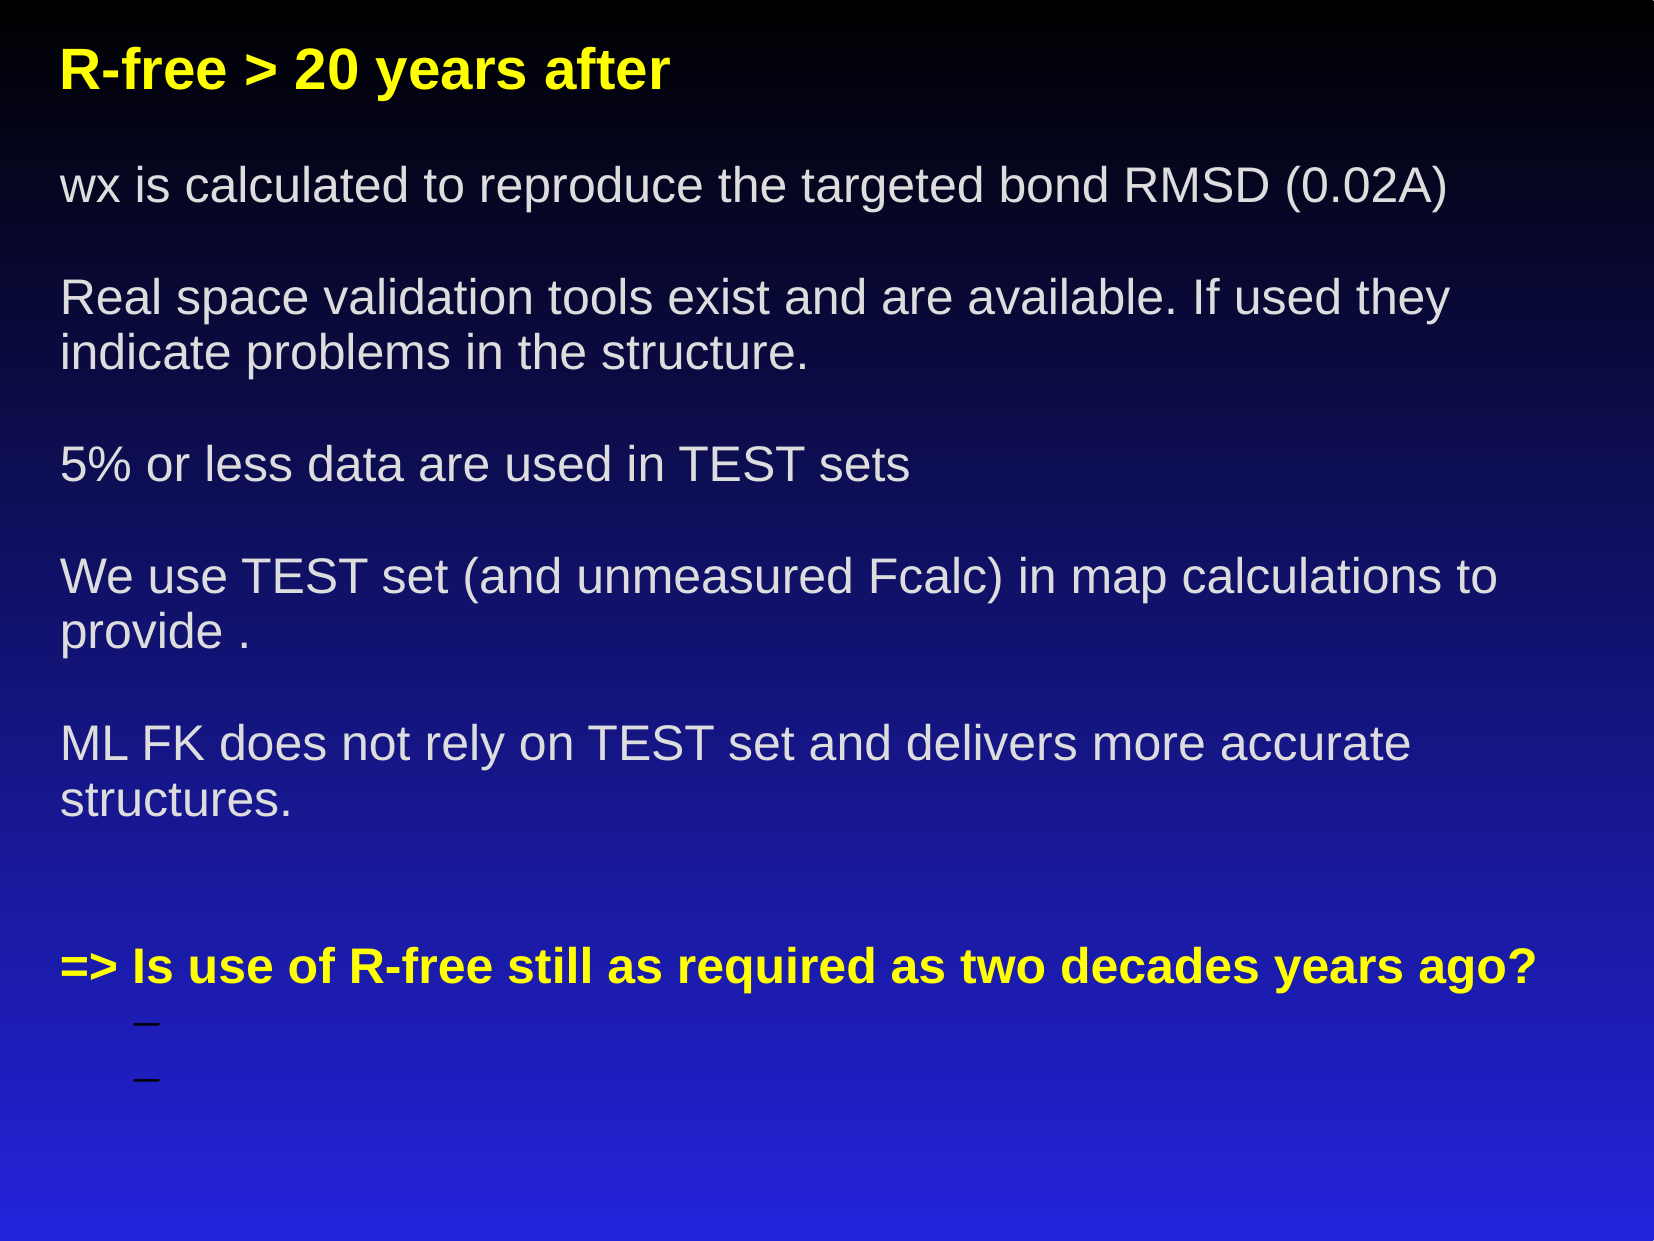

R-free > 20 years after
wx is calculated to reproduce the targeted bond RMSD (0.02A)
Real space validation tools exist and are available. If used they indicate problems in the structure.
5% or less data are used in TEST sets
We use TEST set (and unmeasured Fcalc) in map calculations to provide .
ML FK does not rely on TEST set and delivers more accurate structures.
=> Is use of R-free still as required as two decades years ago?